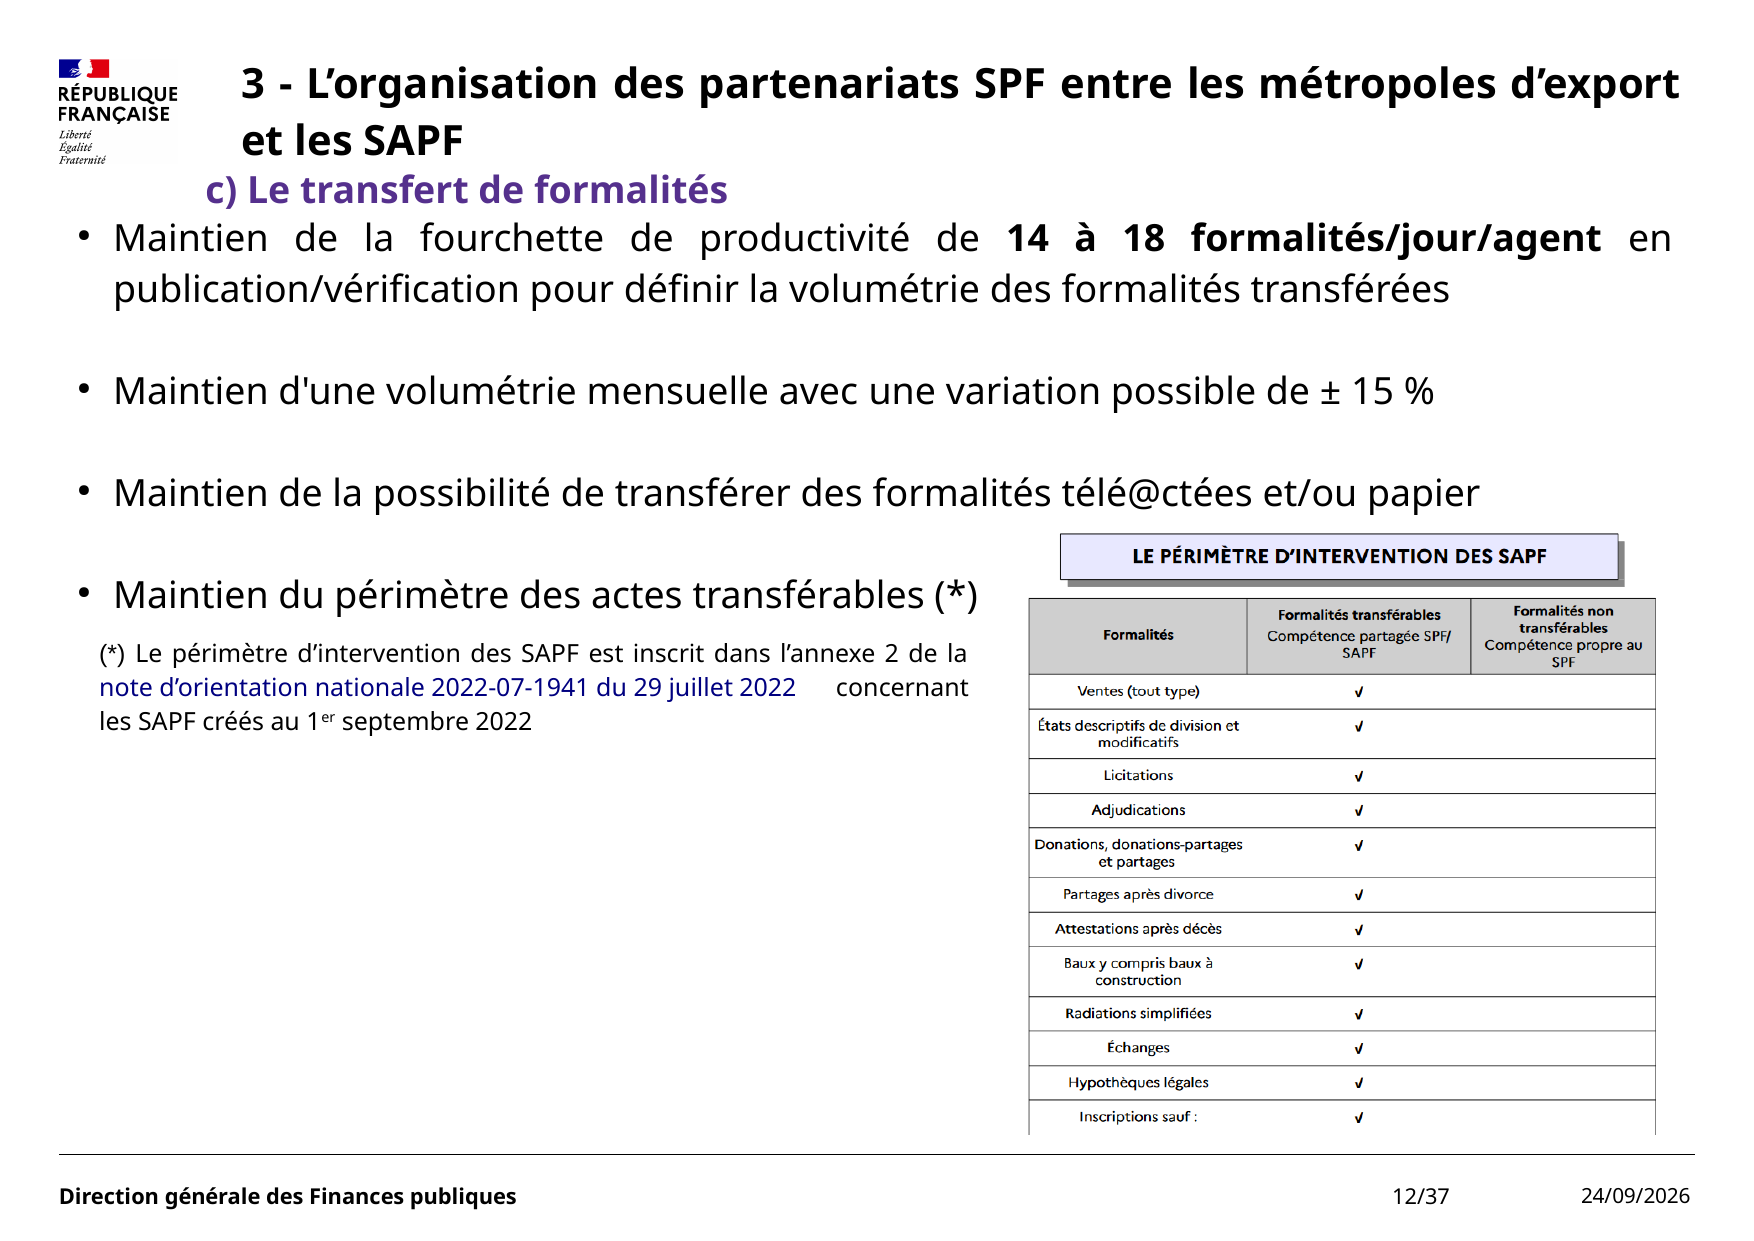

3 - L’organisation des partenariats SPF entre les métropoles d’export et les SAPF
c) Le transfert de formalités
Maintien de la fourchette de productivité de 14 à 18 formalités/jour/agent en publication/vérification pour définir la volumétrie des formalités transférées
Maintien d'une volumétrie mensuelle avec une variation possible de ± 15 %
Maintien de la possibilité de transférer des formalités télé@ctées et/ou papier
Maintien du périmètre des actes transférables (*)
(*) Le périmètre d’intervention des SAPF est inscrit dans l’annexe 2 de la note d’orientation nationale 2022-07-1941 du 29 juillet 2022 concernant les SAPF créés au 1er septembre 2022